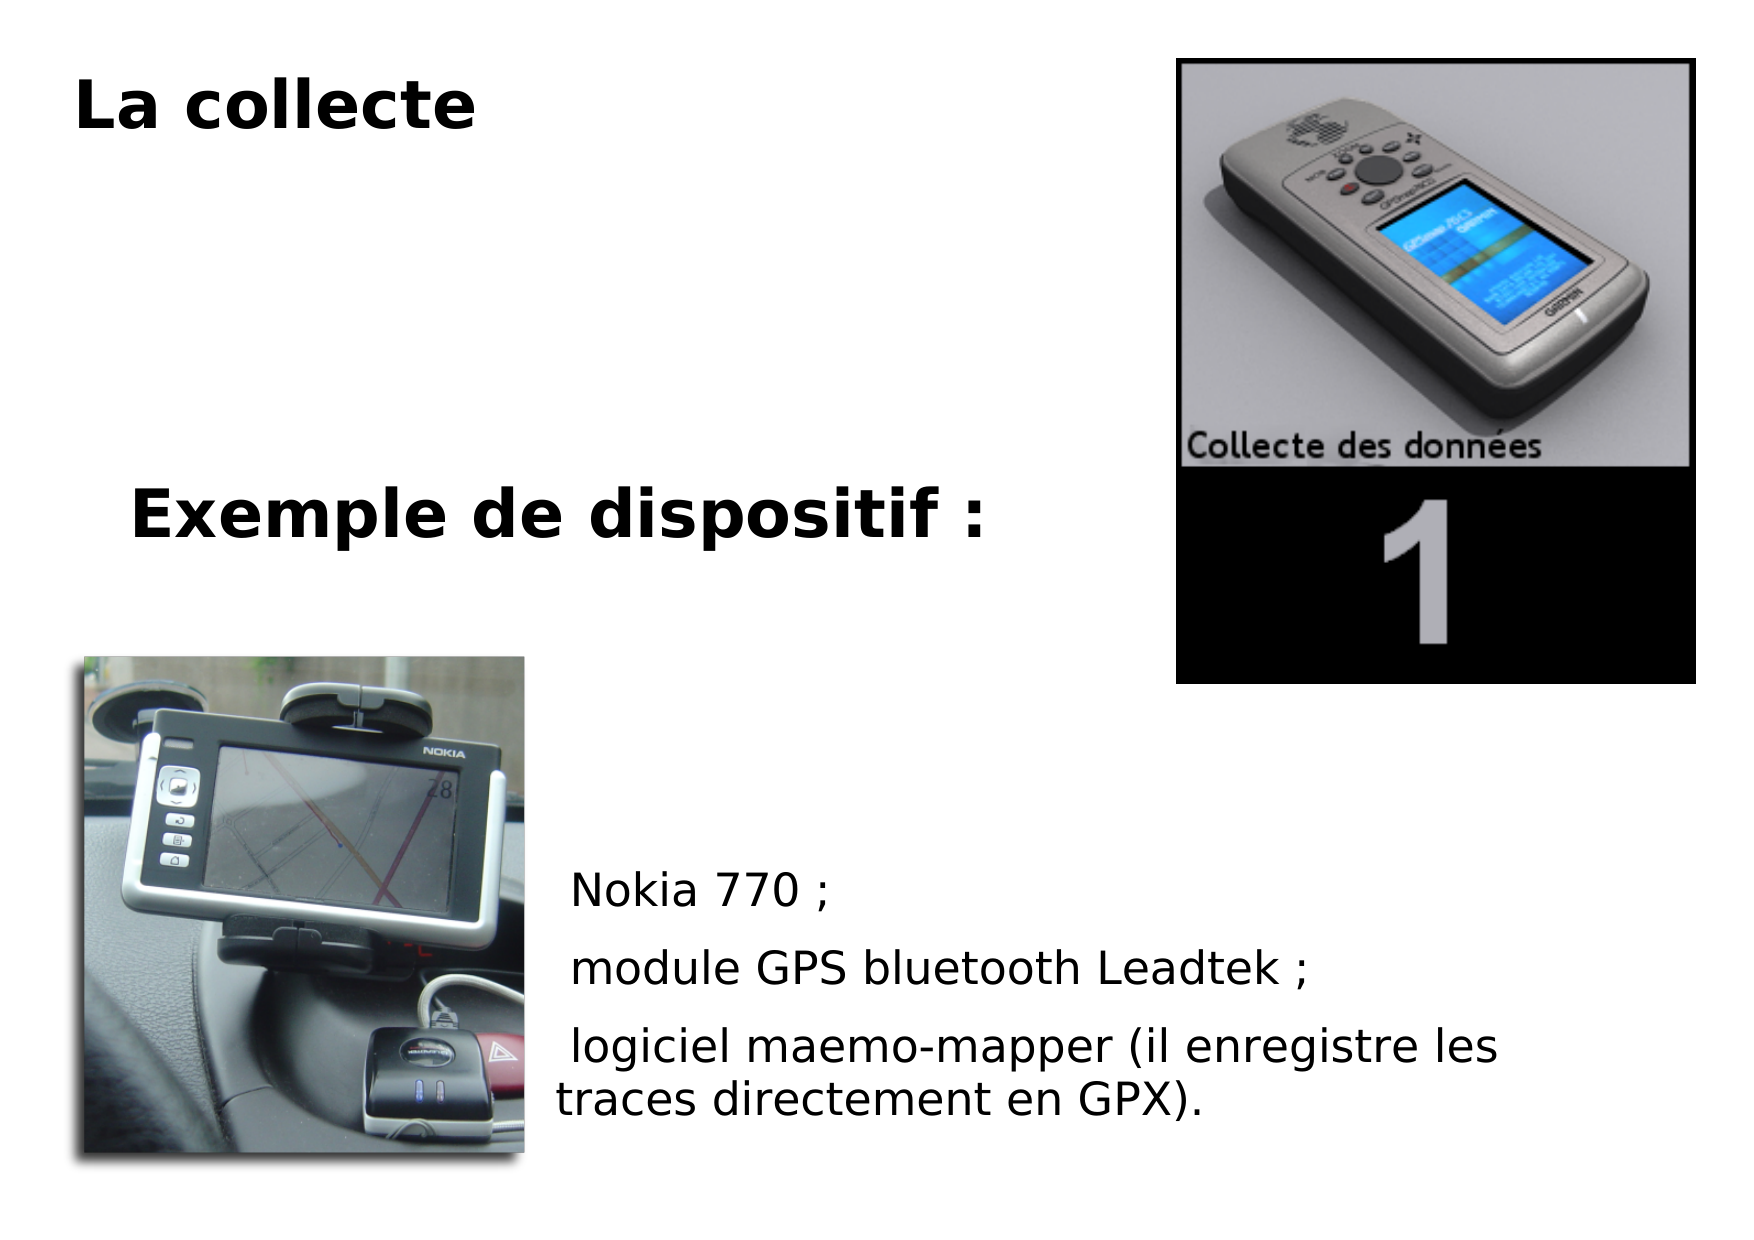

La collecte
Exemple de dispositif :
 Nokia 770 ;
 module GPS bluetooth Leadtek ;
 logiciel maemo-mapper (il enregistre les traces directement en GPX).